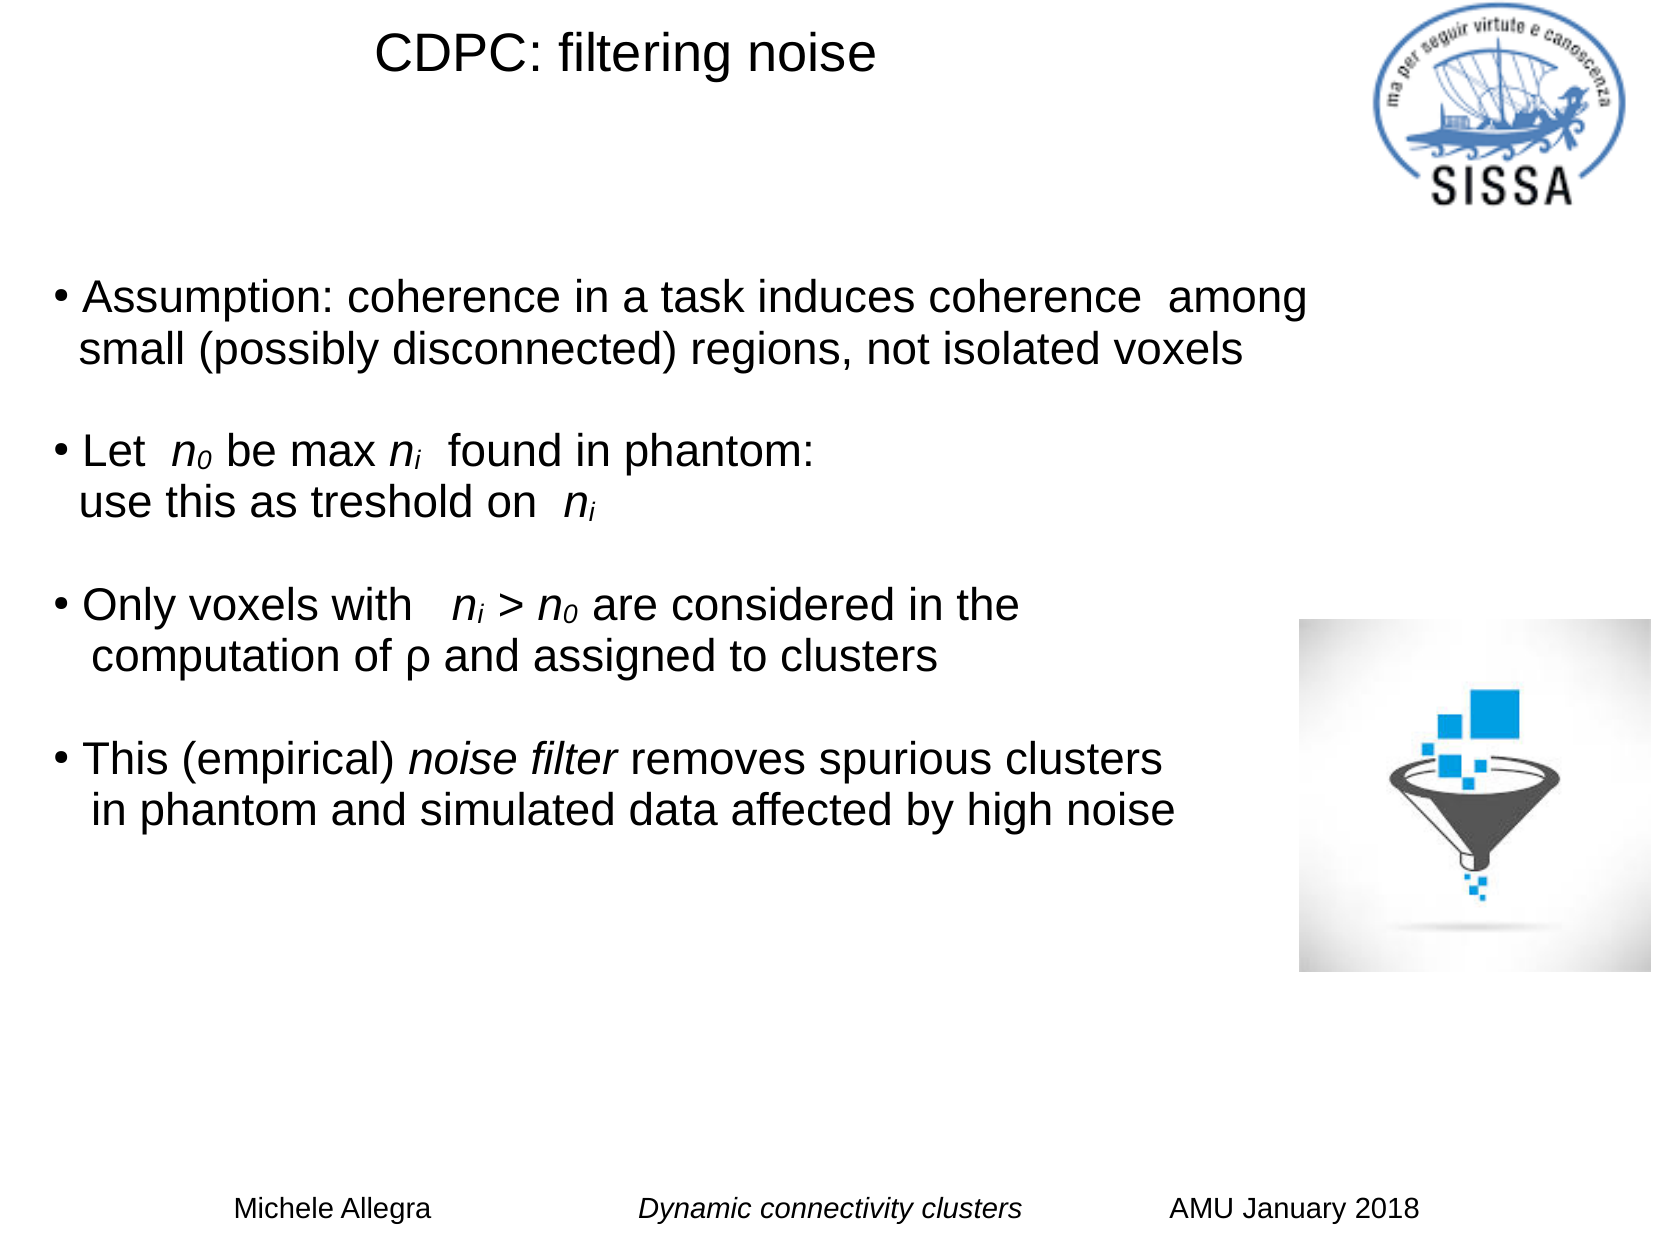

# CDPC: filtering noise
 Assumption: coherence in a task induces coherence among small (possibly disconnected) regions, not isolated voxels
 Let n0 be max ni found in phantom: use this as treshold on ni
 Only voxels with ni > n0 are considered in the computation of ρ and assigned to clusters
 This (empirical) noise filter removes spurious clusters in phantom and simulated data affected by high noise
Michele Allegra Dynamic connectivity clusters AMU January 2018